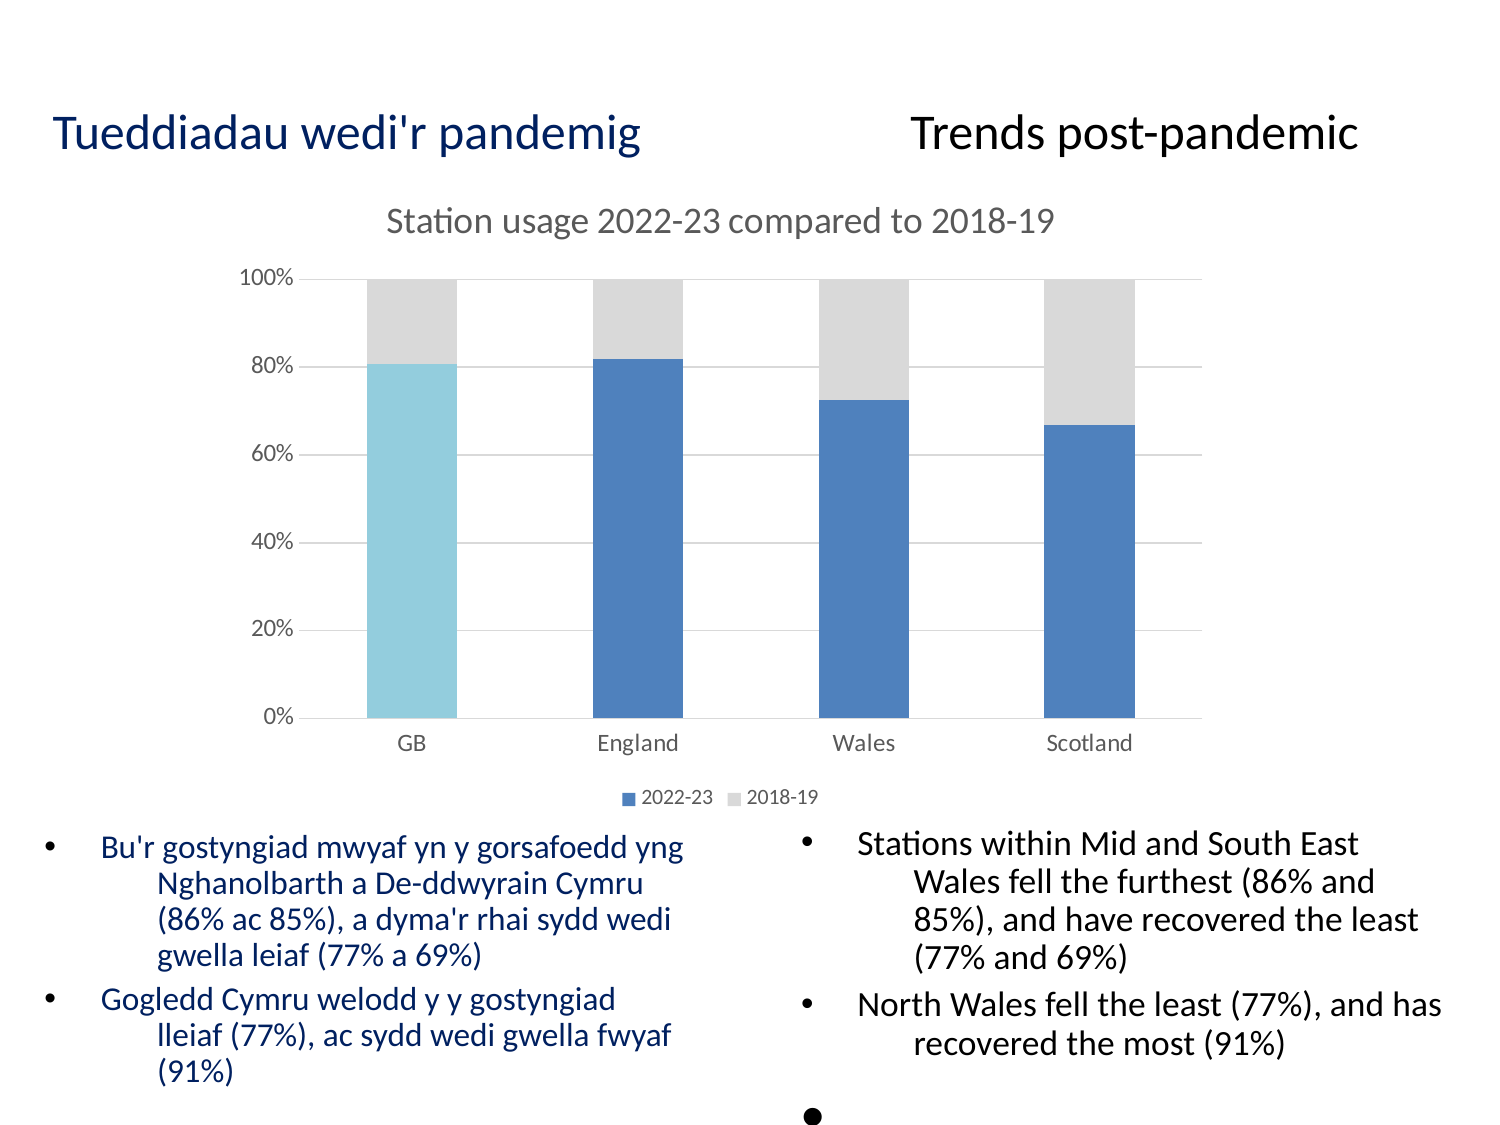

Tueddiadau wedi'r pandemig
Trends post-pandemic
### Chart: Station usage 2022-23 compared to 2018-19
| Category | 2022-23 | 2018-19 |
|---|---|---|
| GB | 0.808343450471303 | 0.191656549528697 |
| England | 0.819609668354447 | 0.180390331645553 |
| Wales | 0.726366551850077 | 0.273633448149923 |
| Scotland | 0.668422665465438 | 0.331577334534562 |# Stations within Mid and South East Wales fell the furthest (86% and 85%), and have recovered the least (77% and 69%)
North Wales fell the least (77%), and has recovered the most (91%)
Bu'r gostyngiad mwyaf yn y gorsafoedd yng Nghanolbarth a De-ddwyrain Cymru (86% ac 85%), a dyma'r rhai sydd wedi gwella leiaf (77% a 69%)
Gogledd Cymru welodd y y gostyngiad lleiaf (77%), ac sydd wedi gwella fwyaf (91%)